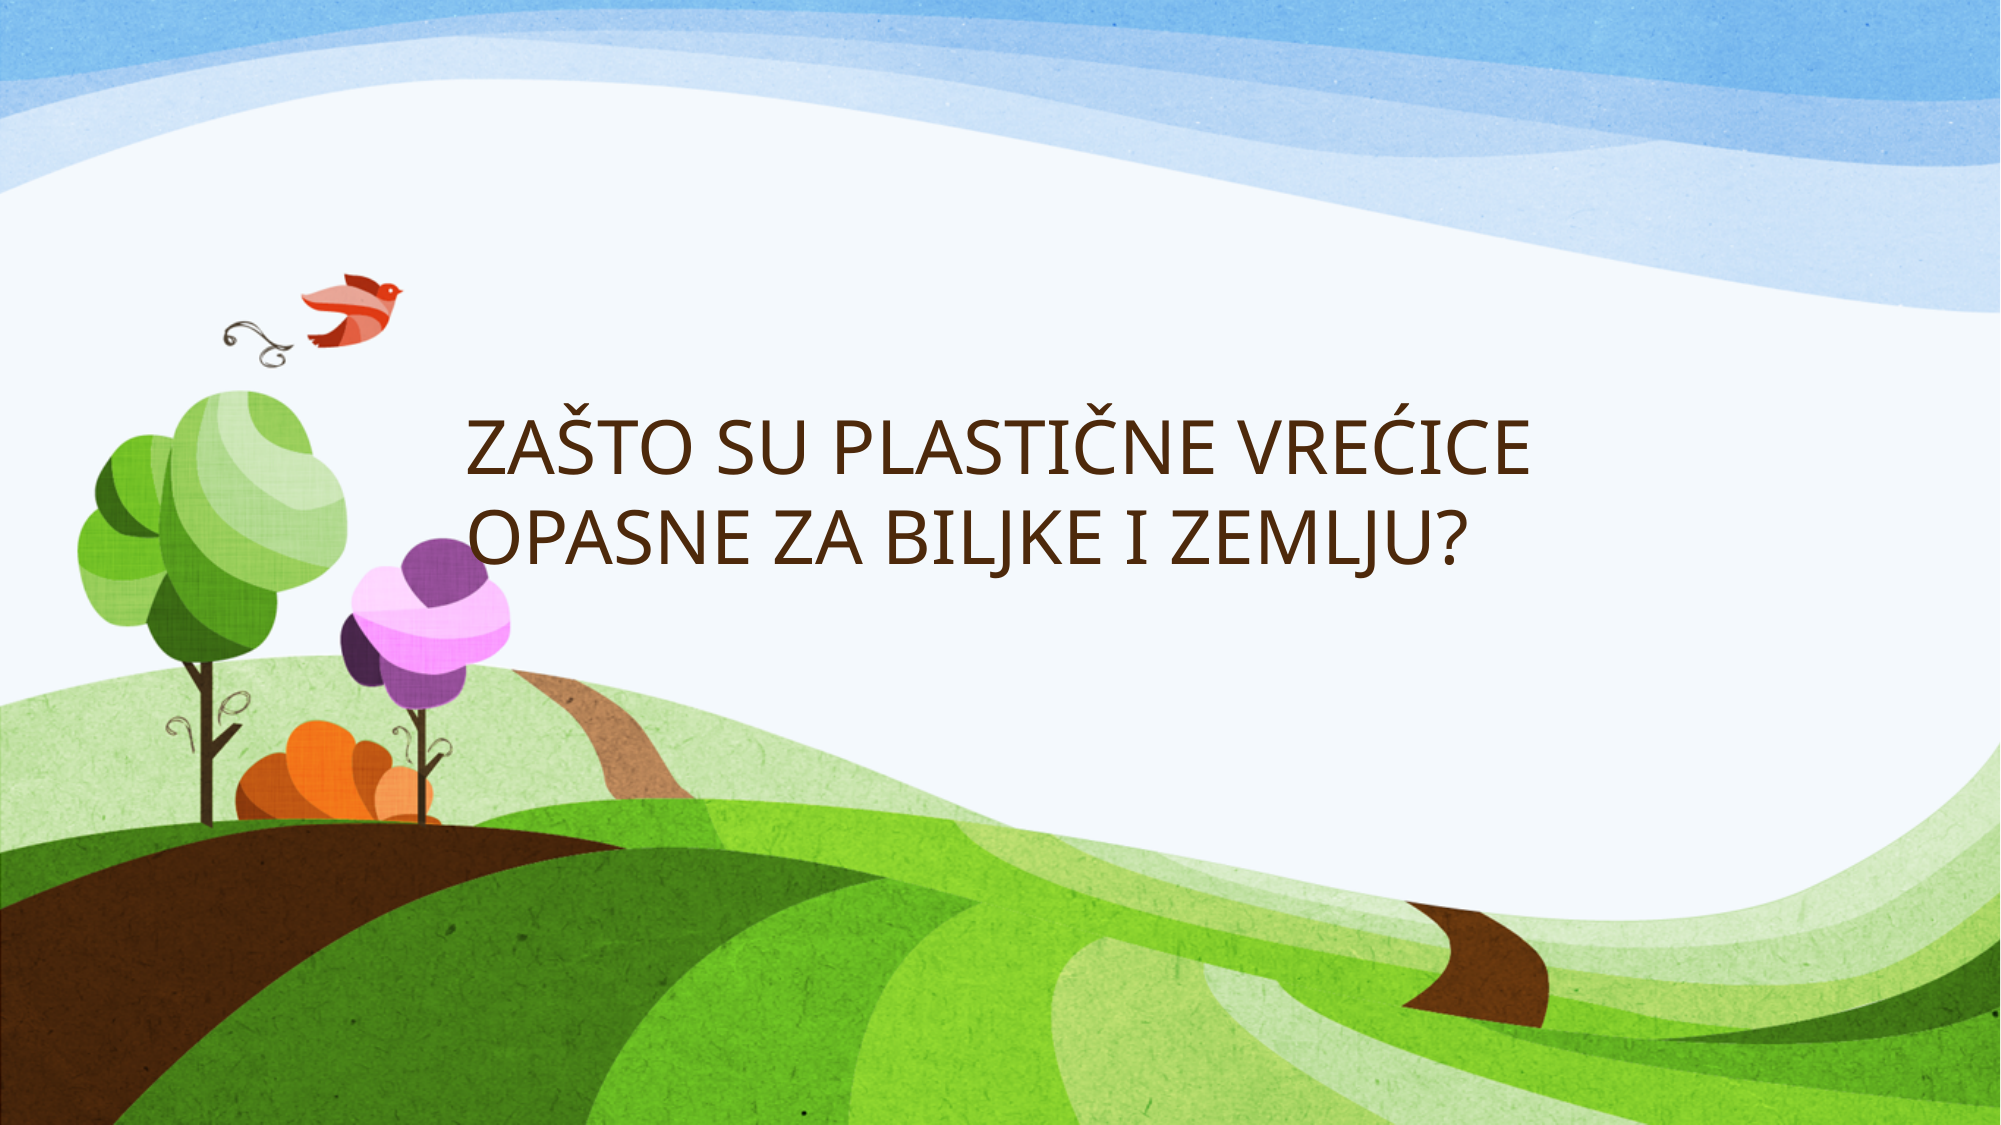

# ZAŠTO SU PLASTIČNE VREĆICE OPASNE ZA BILJKE I ZEMLJU?